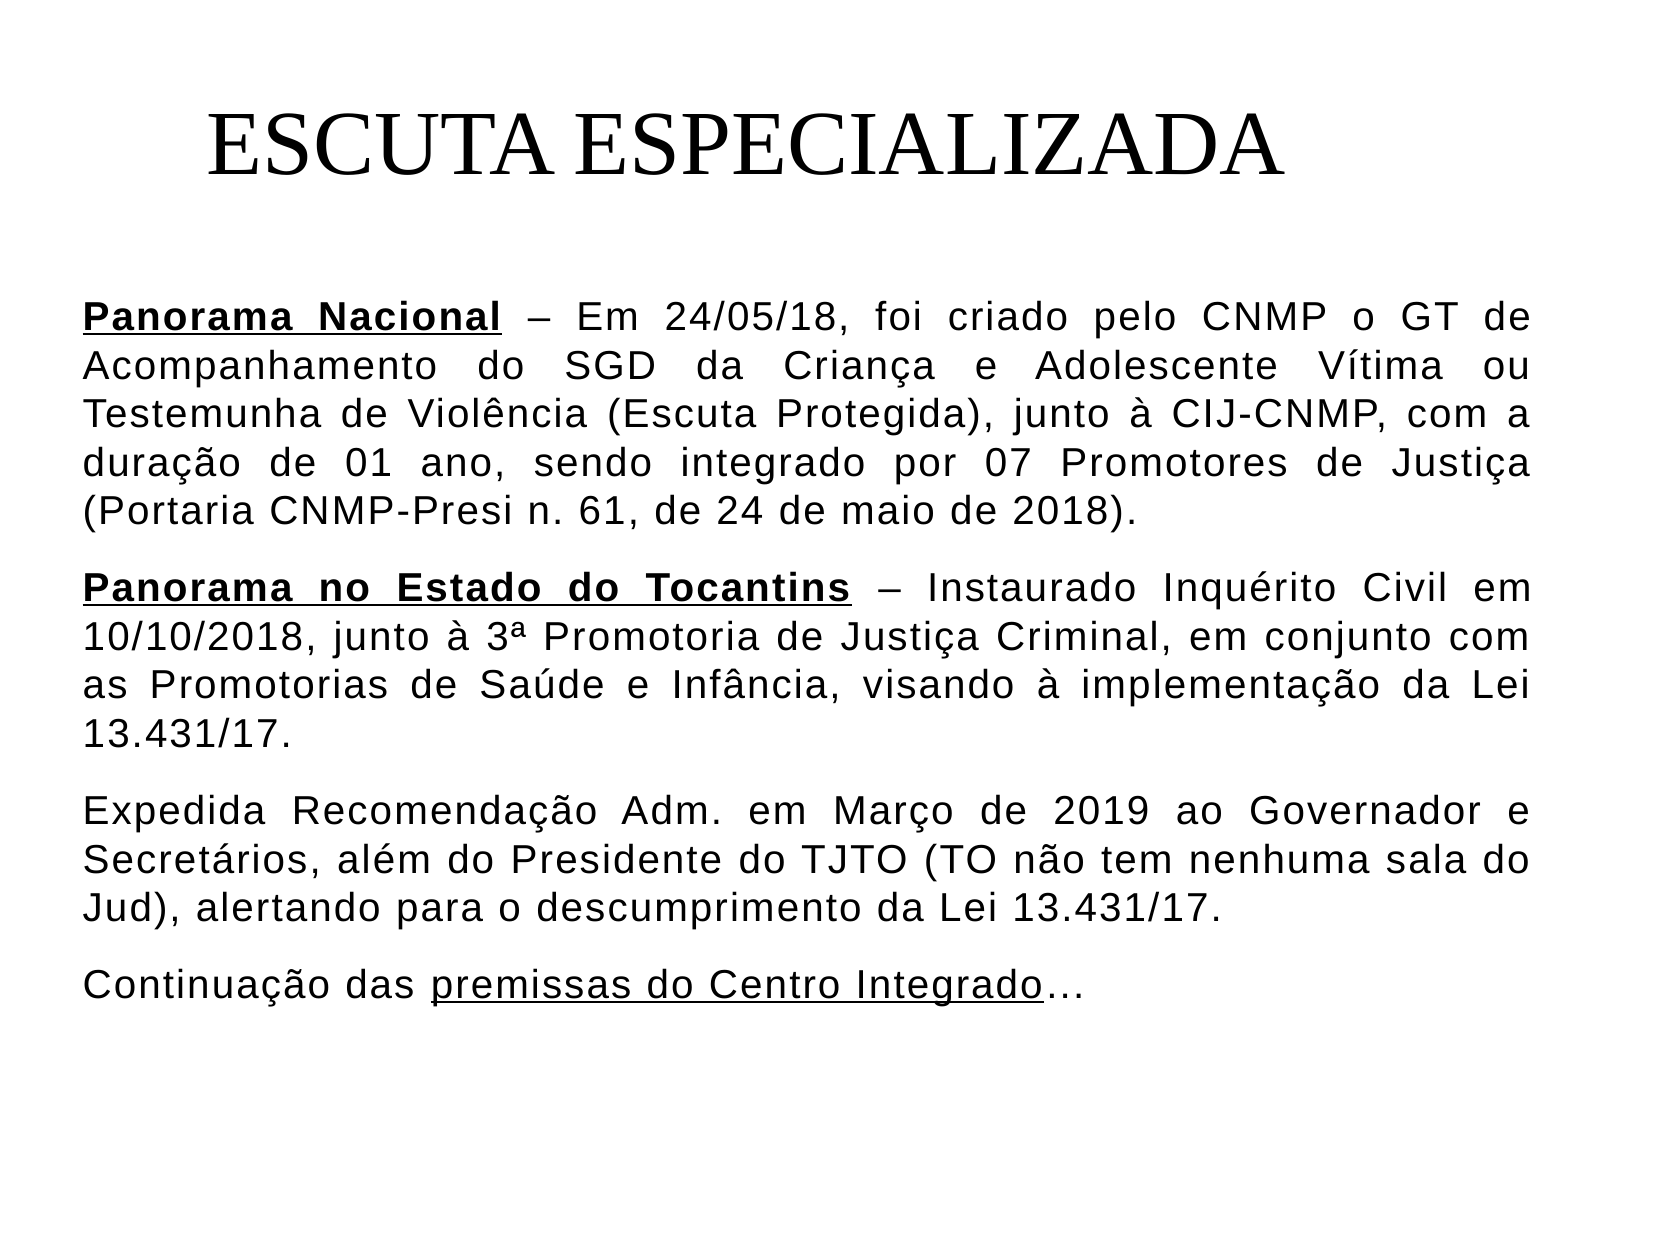

# ESCUTA ESPECIALIZADA
Panorama Nacional – Em 24/05/18, foi criado pelo CNMP o GT de Acompanhamento do SGD da Criança e Adolescente Vítima ou Testemunha de Violência (Escuta Protegida), junto à CIJ-CNMP, com a duração de 01 ano, sendo integrado por 07 Promotores de Justiça (Portaria CNMP-Presi n. 61, de 24 de maio de 2018).
Panorama no Estado do Tocantins – Instaurado Inquérito Civil em 10/10/2018, junto à 3ª Promotoria de Justiça Criminal, em conjunto com as Promotorias de Saúde e Infância, visando à implementação da Lei 13.431/17.
Expedida Recomendação Adm. em Março de 2019 ao Governador e Secretários, além do Presidente do TJTO (TO não tem nenhuma sala do Jud), alertando para o descumprimento da Lei 13.431/17.
Continuação das premissas do Centro Integrado...